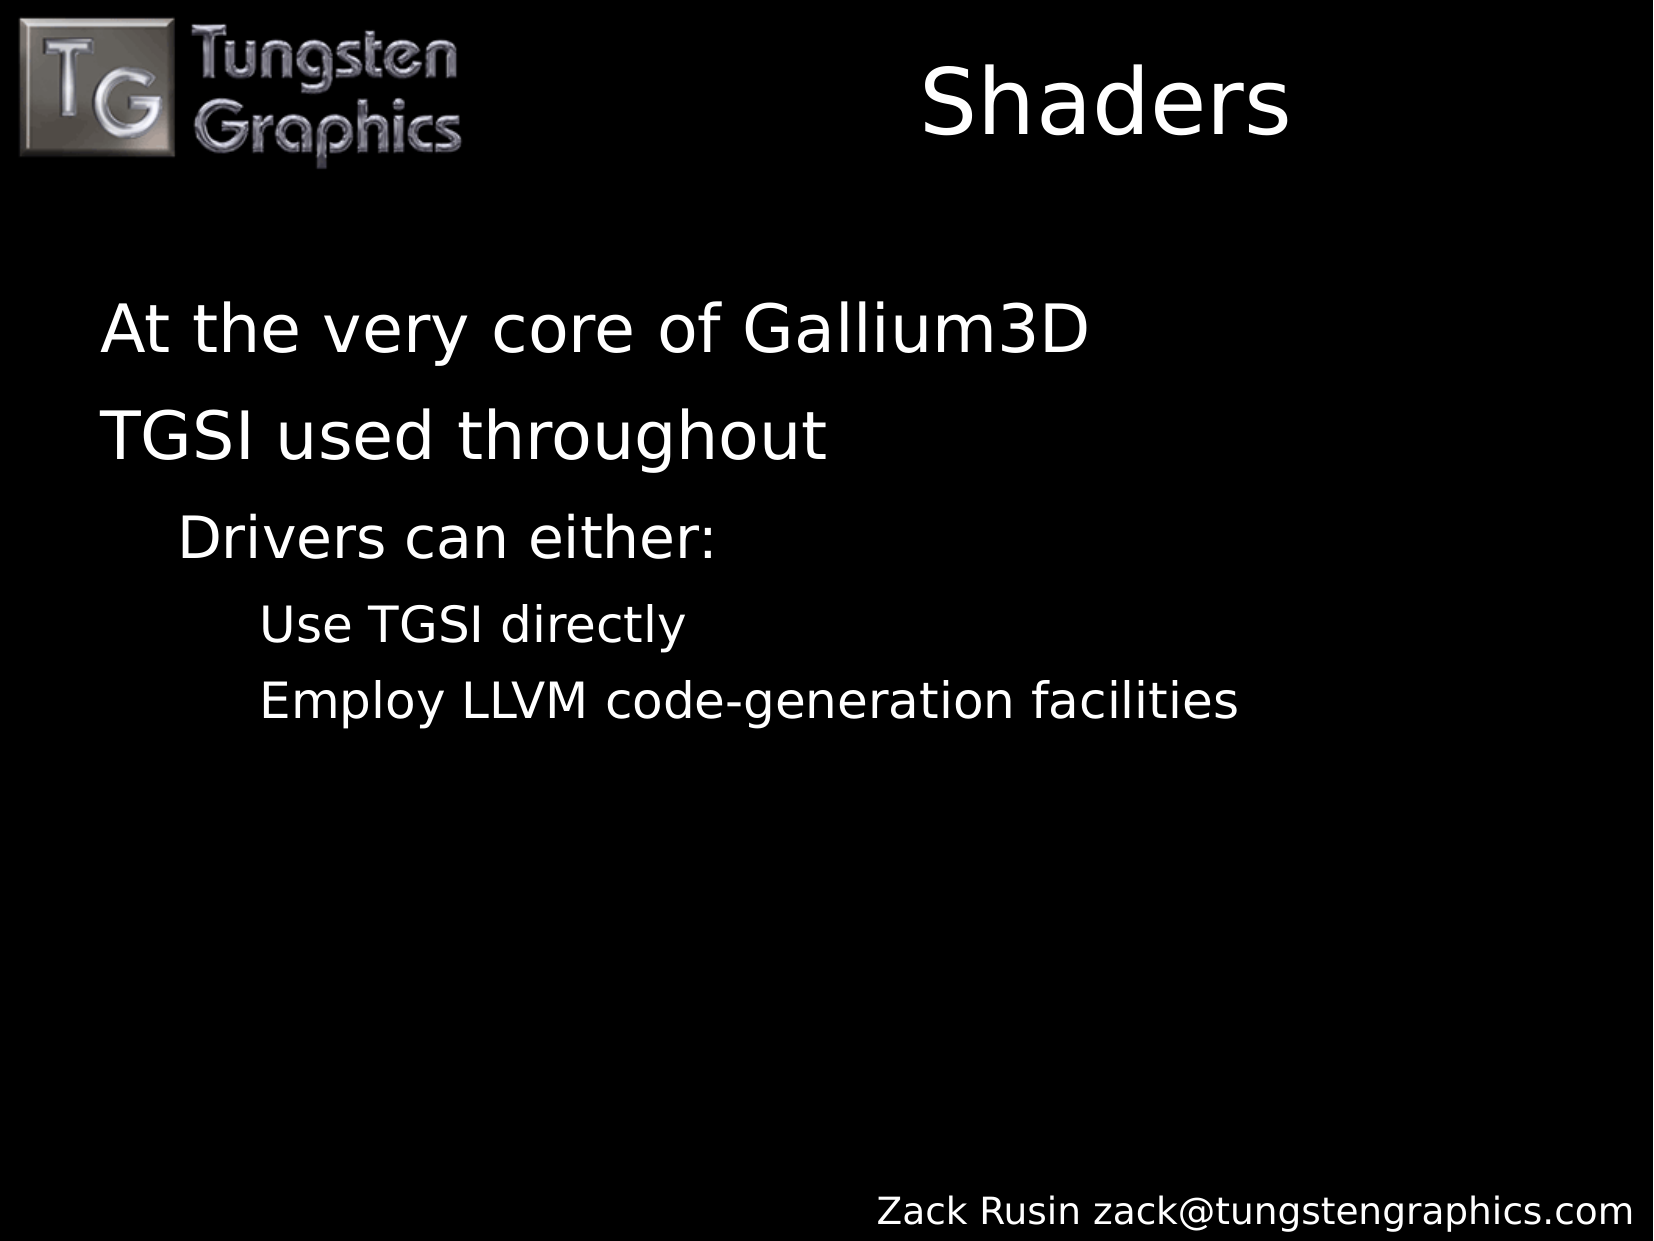

# Shaders
At the very core of Gallium3D
TGSI used throughout
Drivers can either:
Use TGSI directly
Employ LLVM code-generation facilities
Zack Rusin zack@tungstengraphics.com